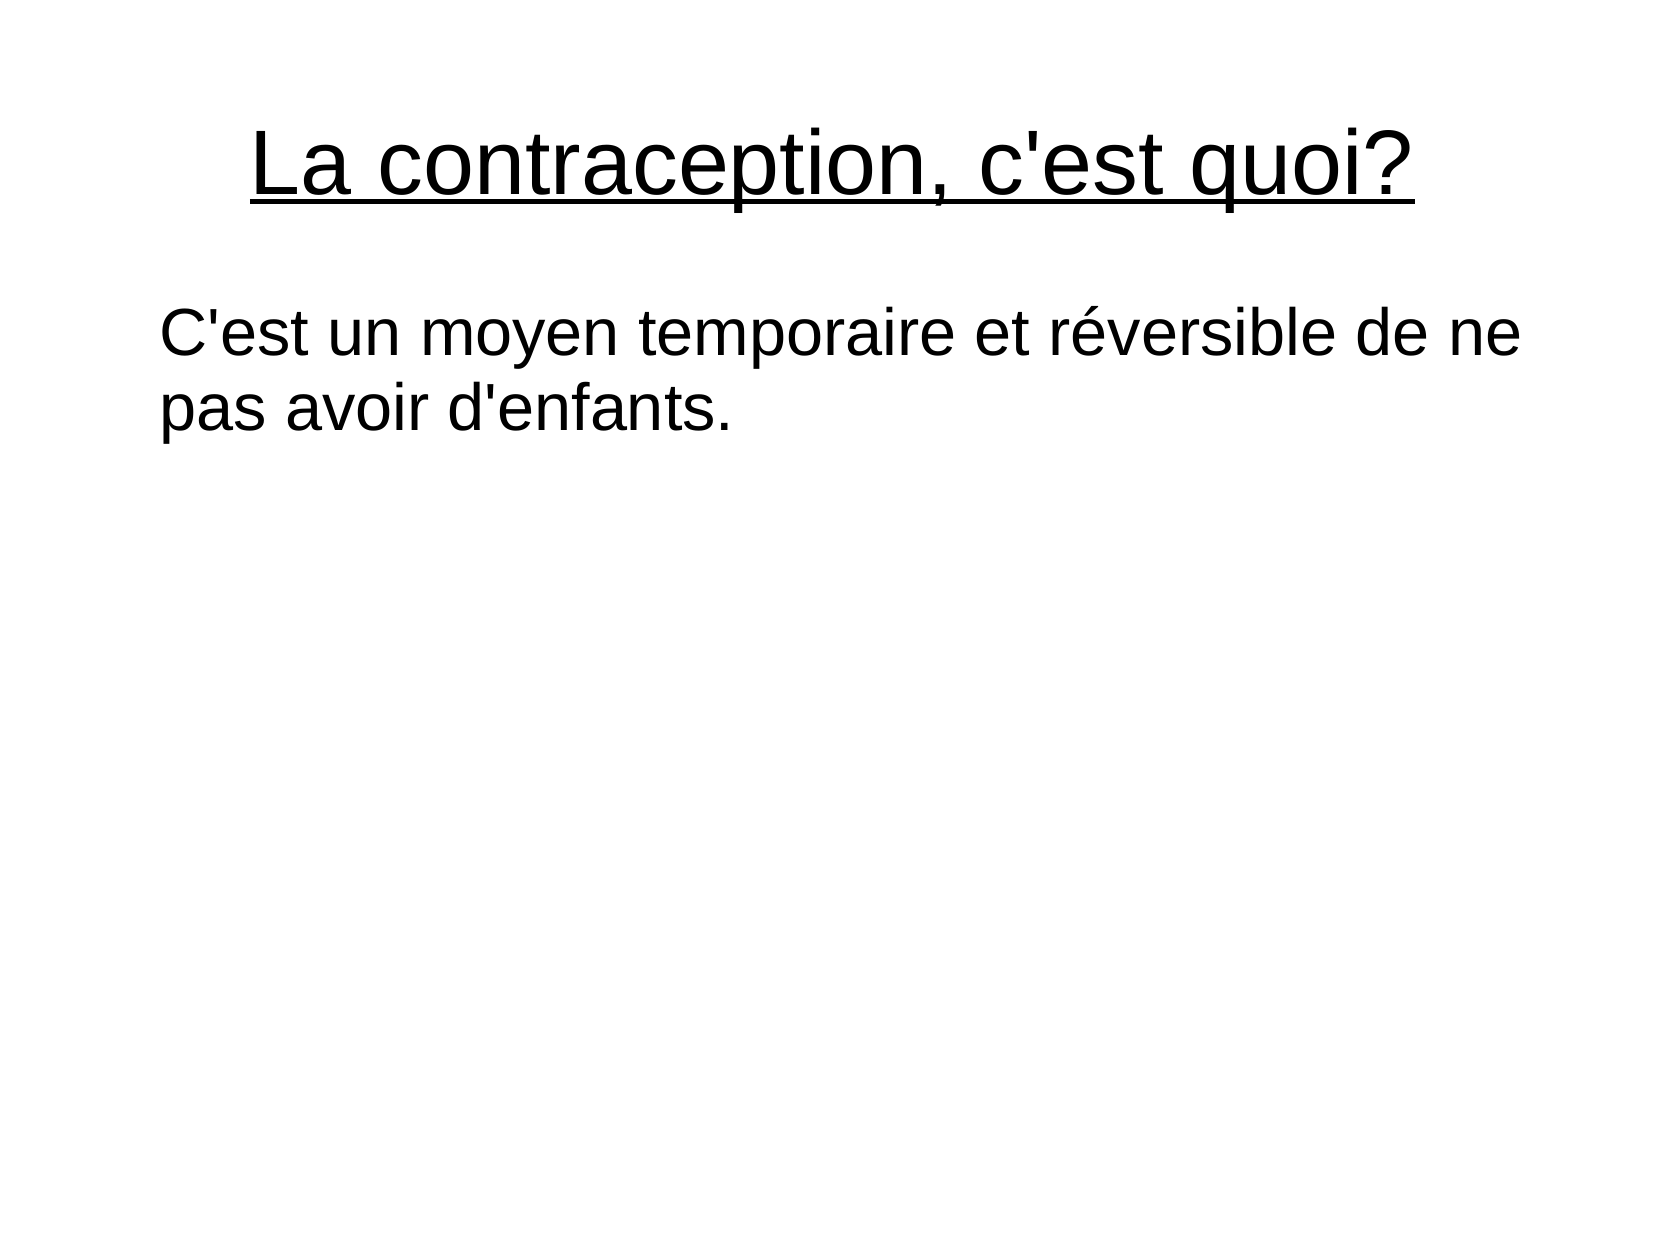

# La contraception, c'est quoi?
C'est un moyen temporaire et réversible de ne pas avoir d'enfants.